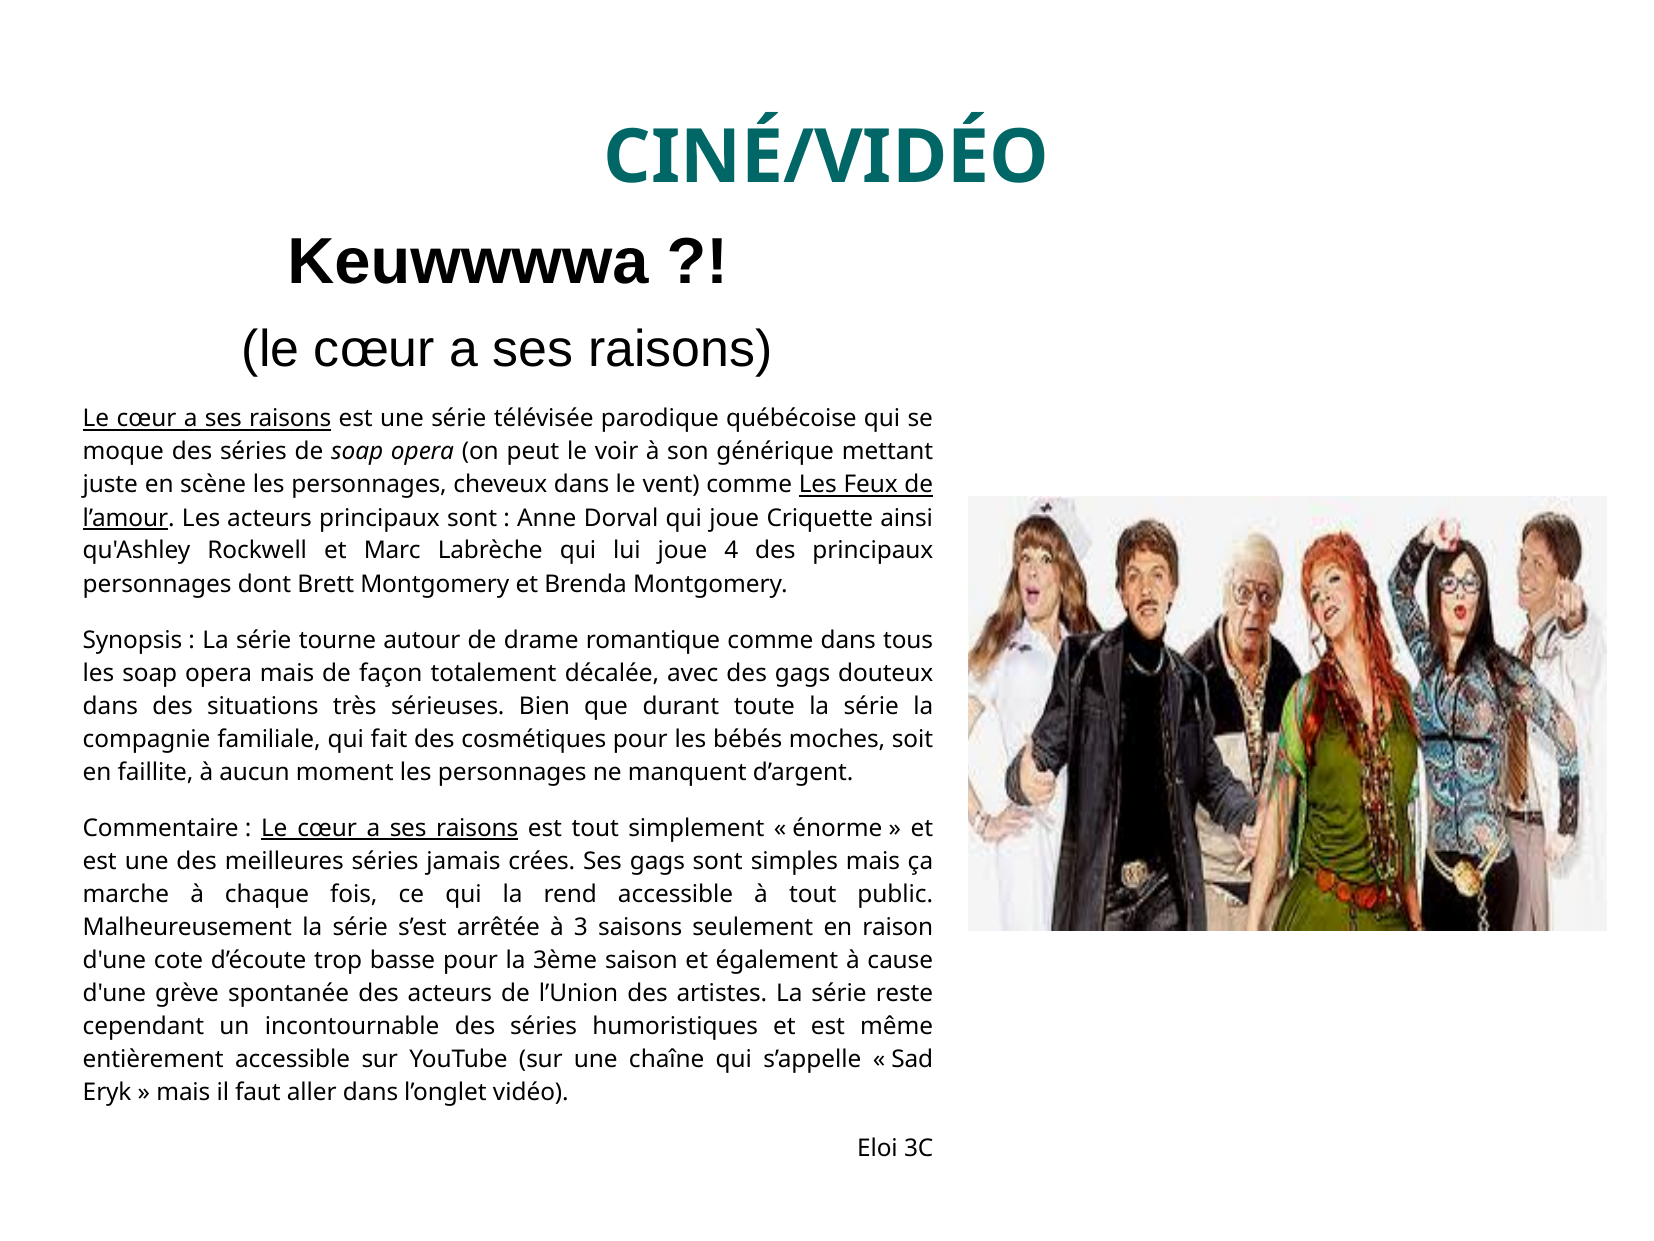

# CINÉ/VIDÉO
Keuwwwwa ?!
(le cœur a ses raisons)
Le cœur a ses raisons est une série télévisée parodique québécoise qui se moque des séries de soap opera (on peut le voir à son générique mettant juste en scène les personnages, cheveux dans le vent) comme Les Feux de l’amour. Les acteurs principaux sont : Anne Dorval qui joue Criquette ainsi qu'Ashley Rockwell et Marc Labrèche qui lui joue 4 des principaux personnages dont Brett Montgomery et Brenda Montgomery.
Synopsis : La série tourne autour de drame romantique comme dans tous les soap opera mais de façon totalement décalée, avec des gags douteux dans des situations très sérieuses. Bien que durant toute la série la compagnie familiale, qui fait des cosmétiques pour les bébés moches, soit en faillite, à aucun moment les personnages ne manquent d’argent.
Commentaire : Le cœur a ses raisons est tout simplement « énorme » et est une des meilleures séries jamais crées. Ses gags sont simples mais ça marche à chaque fois, ce qui la rend accessible à tout public. Malheureusement la série s’est arrêtée à 3 saisons seulement en raison d'une cote d’écoute trop basse pour la 3ème saison et également à cause d'une grève spontanée des acteurs de l’Union des artistes. La série reste cependant un incontournable des séries humoristiques et est même entièrement accessible sur YouTube (sur une chaîne qui s’appelle « Sad Eryk » mais il faut aller dans l’onglet vidéo).
Eloi 3C